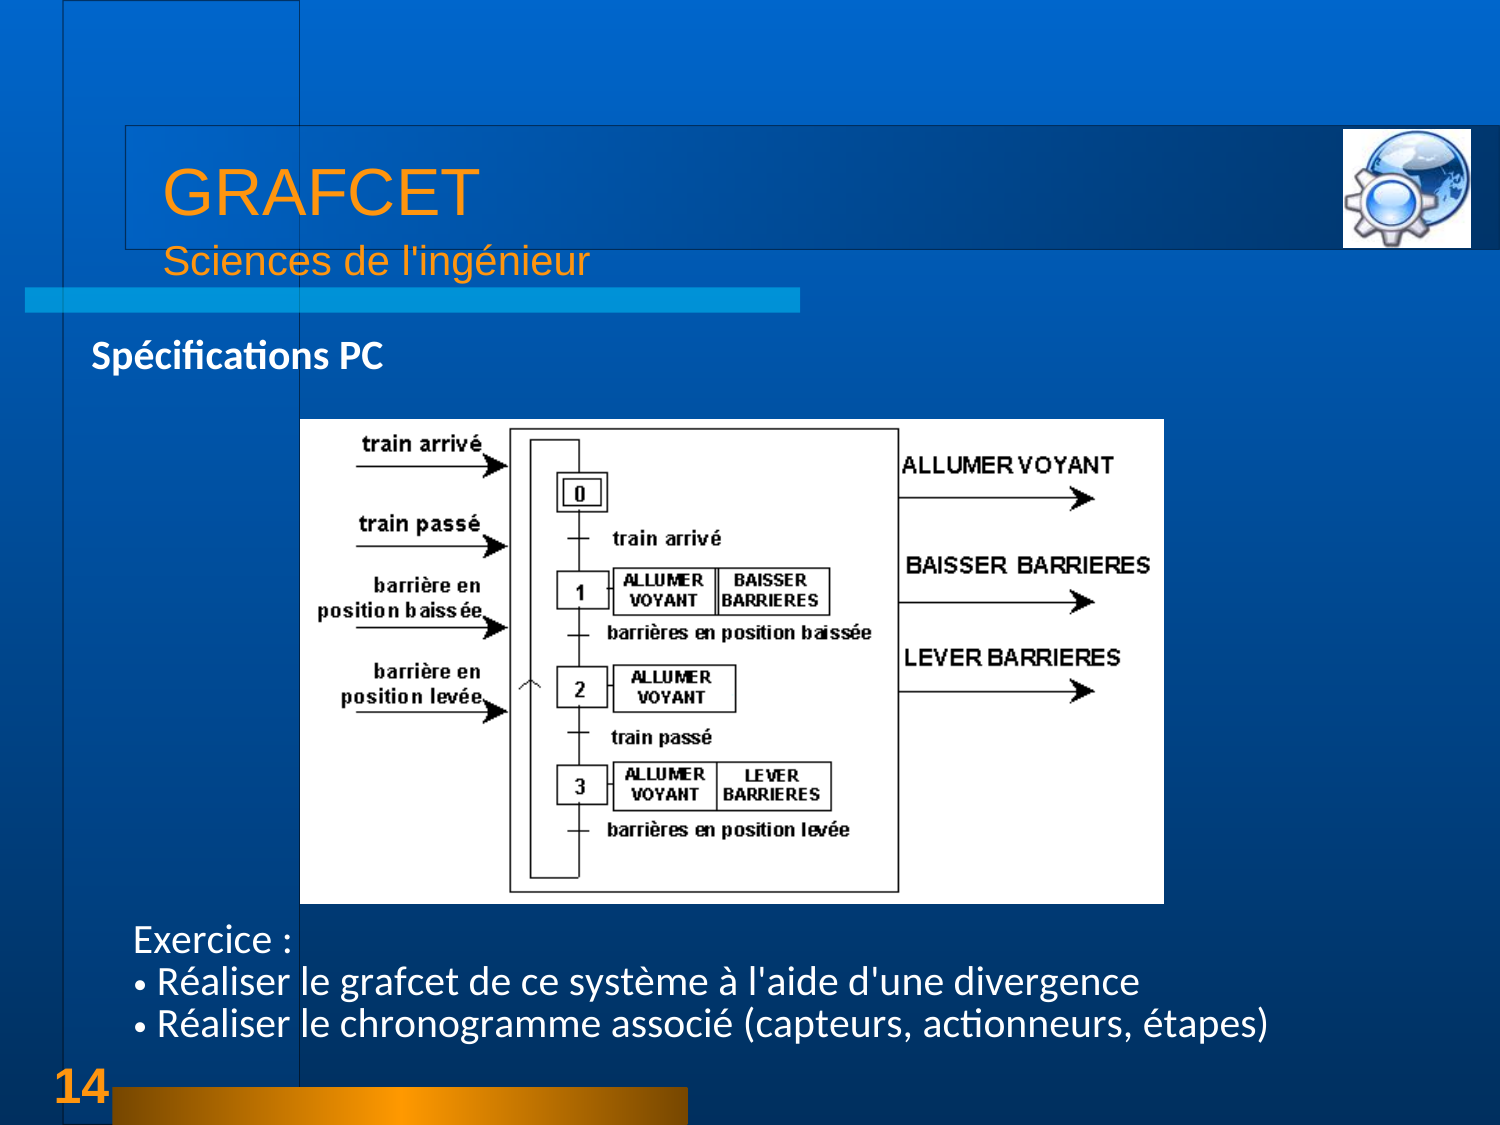

Spécifications PC
Exercice :
 Réaliser le grafcet de ce système à l'aide d'une divergence
 Réaliser le chronogramme associé (capteurs, actionneurs, étapes)